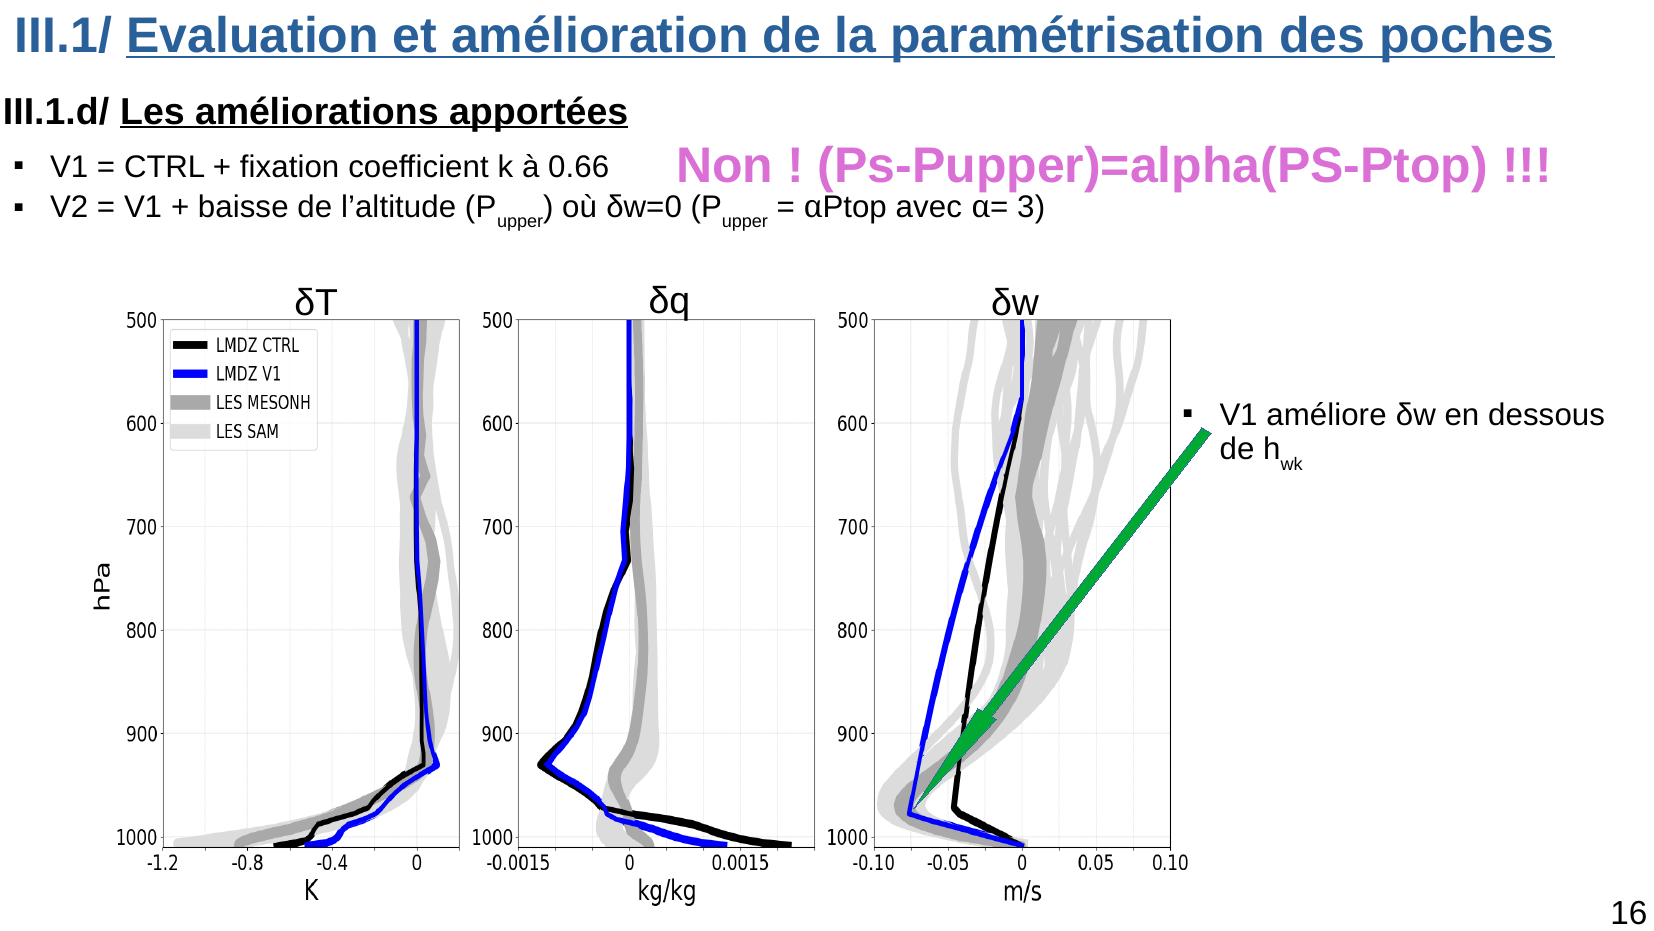

III.1/ Evaluation et amélioration de la paramétrisation des poches
III.1.d/ Les améliorations apportées
Non ! (Ps-Pupper)=alpha(PS-Ptop) !!!
V1 = CTRL + fixation coefficient k à 0.66
V2 = V1 + baisse de l’altitude (Pupper) où δw=0 (Pupper = αPtop avec α= 3)
 δq
 δT
 δw
V1 améliore δw en dessous de hwk
16